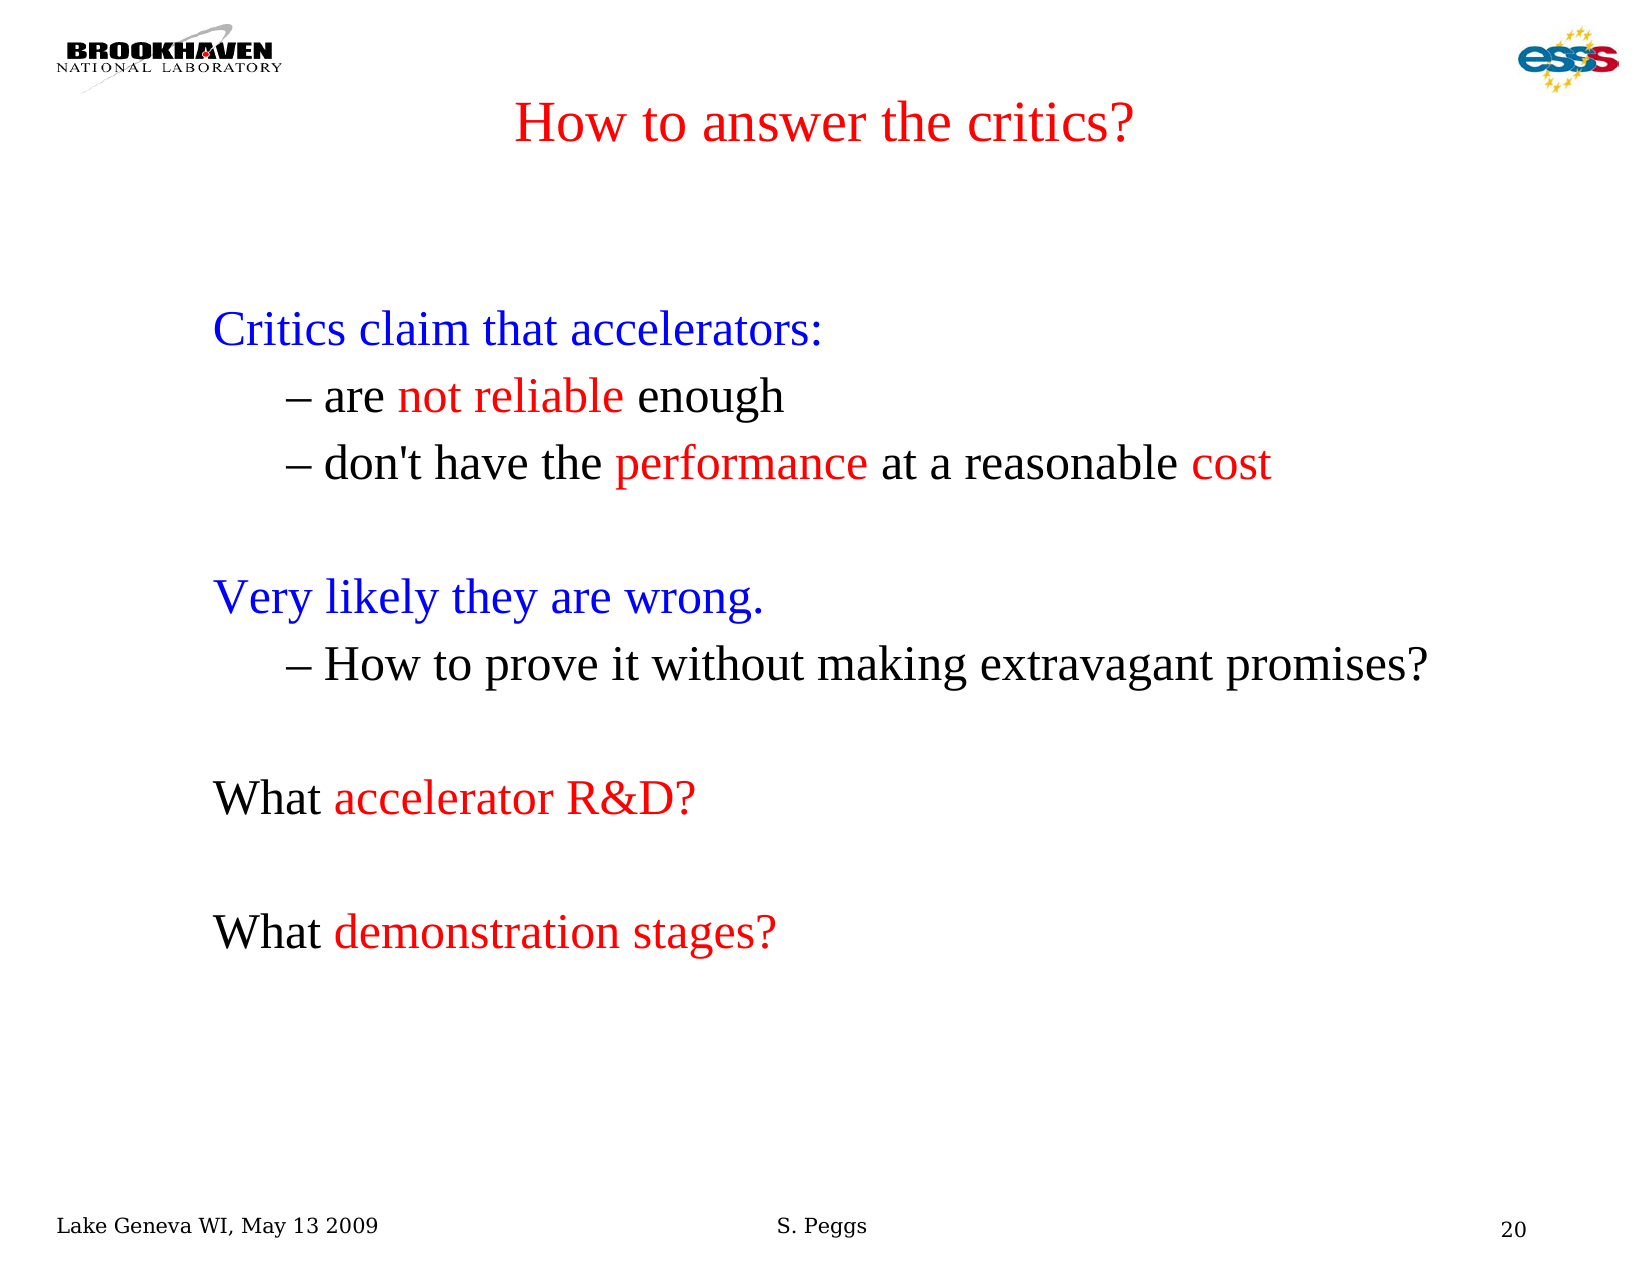

How to answer the critics?
Critics claim that accelerators:
	– are not reliable enough
	– don't have the performance at a reasonable cost
Very likely they are wrong.
	– How to prove it without making extravagant promises?
What accelerator R&D?
What demonstration stages?